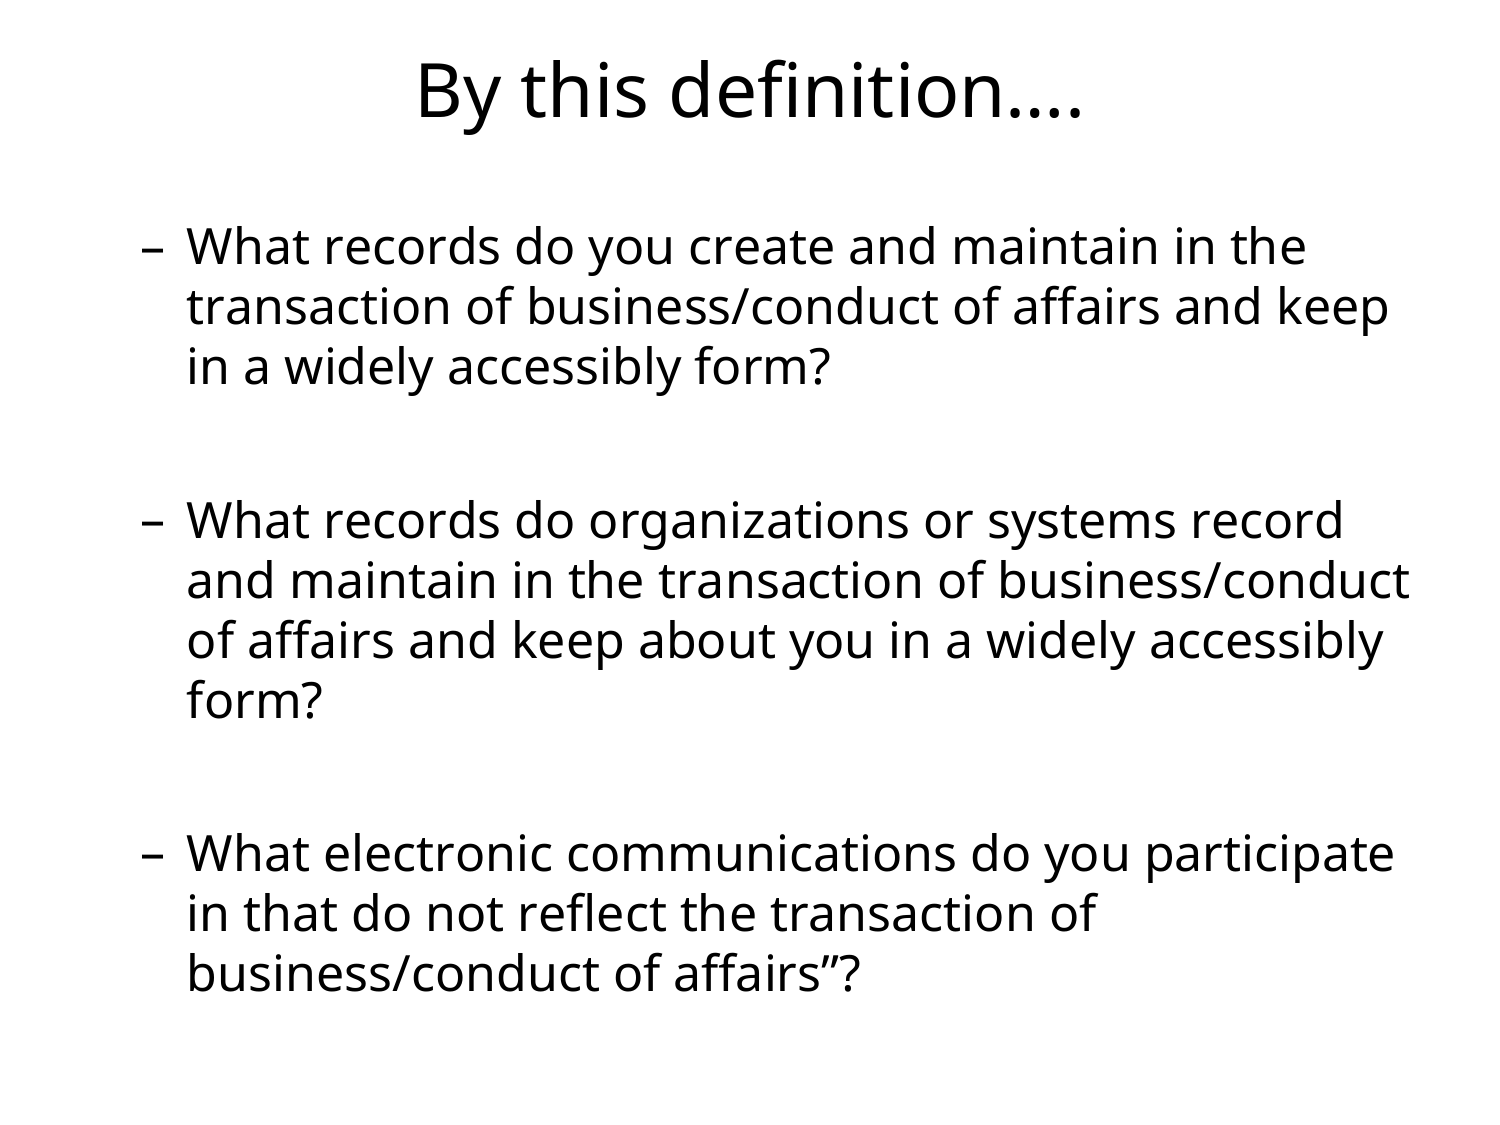

# By this definition….
What records do you create and maintain in the transaction of business/conduct of affairs and keep in a widely accessibly form?
What records do organizations or systems record and maintain in the transaction of business/conduct of affairs and keep about you in a widely accessibly form?
What electronic communications do you participate in that do not reflect the transaction of business/conduct of affairs”?